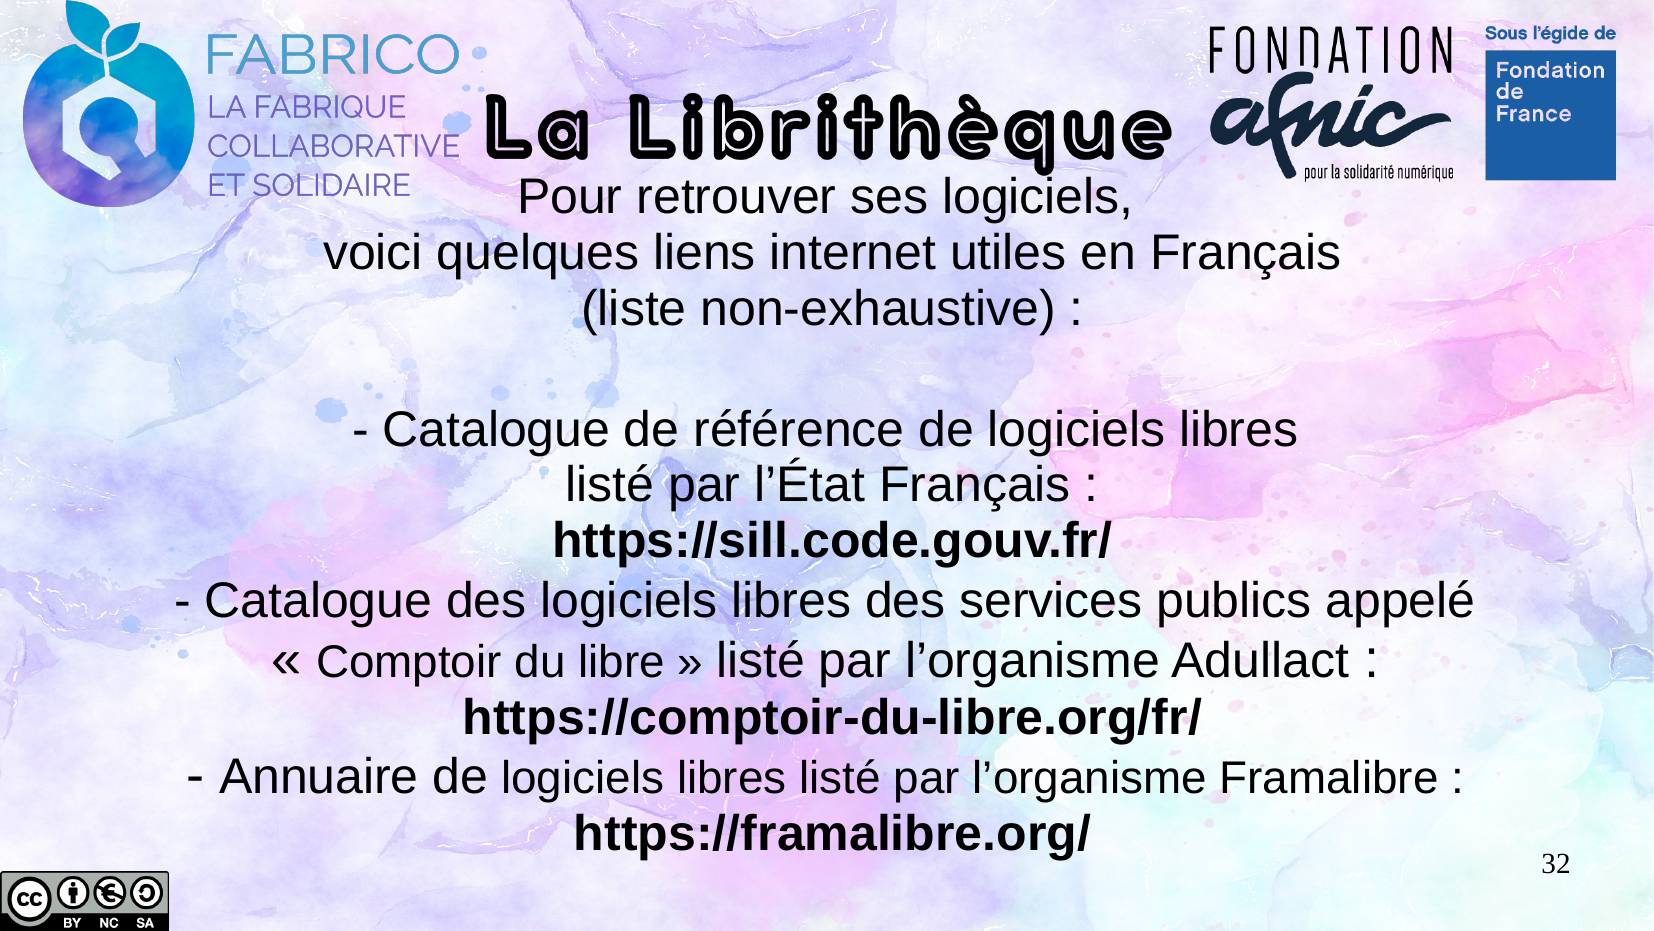

# Pour retrouver ses logiciels,
voici quelques liens internet utiles en Français
(liste non-exhaustive) :
- Catalogue de référence de logiciels libres
listé par l’État Français :
https://sill.code.gouv.fr/
- Catalogue des logiciels libres des services publics appelé
« Comptoir du libre » listé par l’organisme Adullact :
https://comptoir-du-libre.org/fr/
- Annuaire de logiciels libres listé par l’organisme Framalibre :
https://framalibre.org/
32